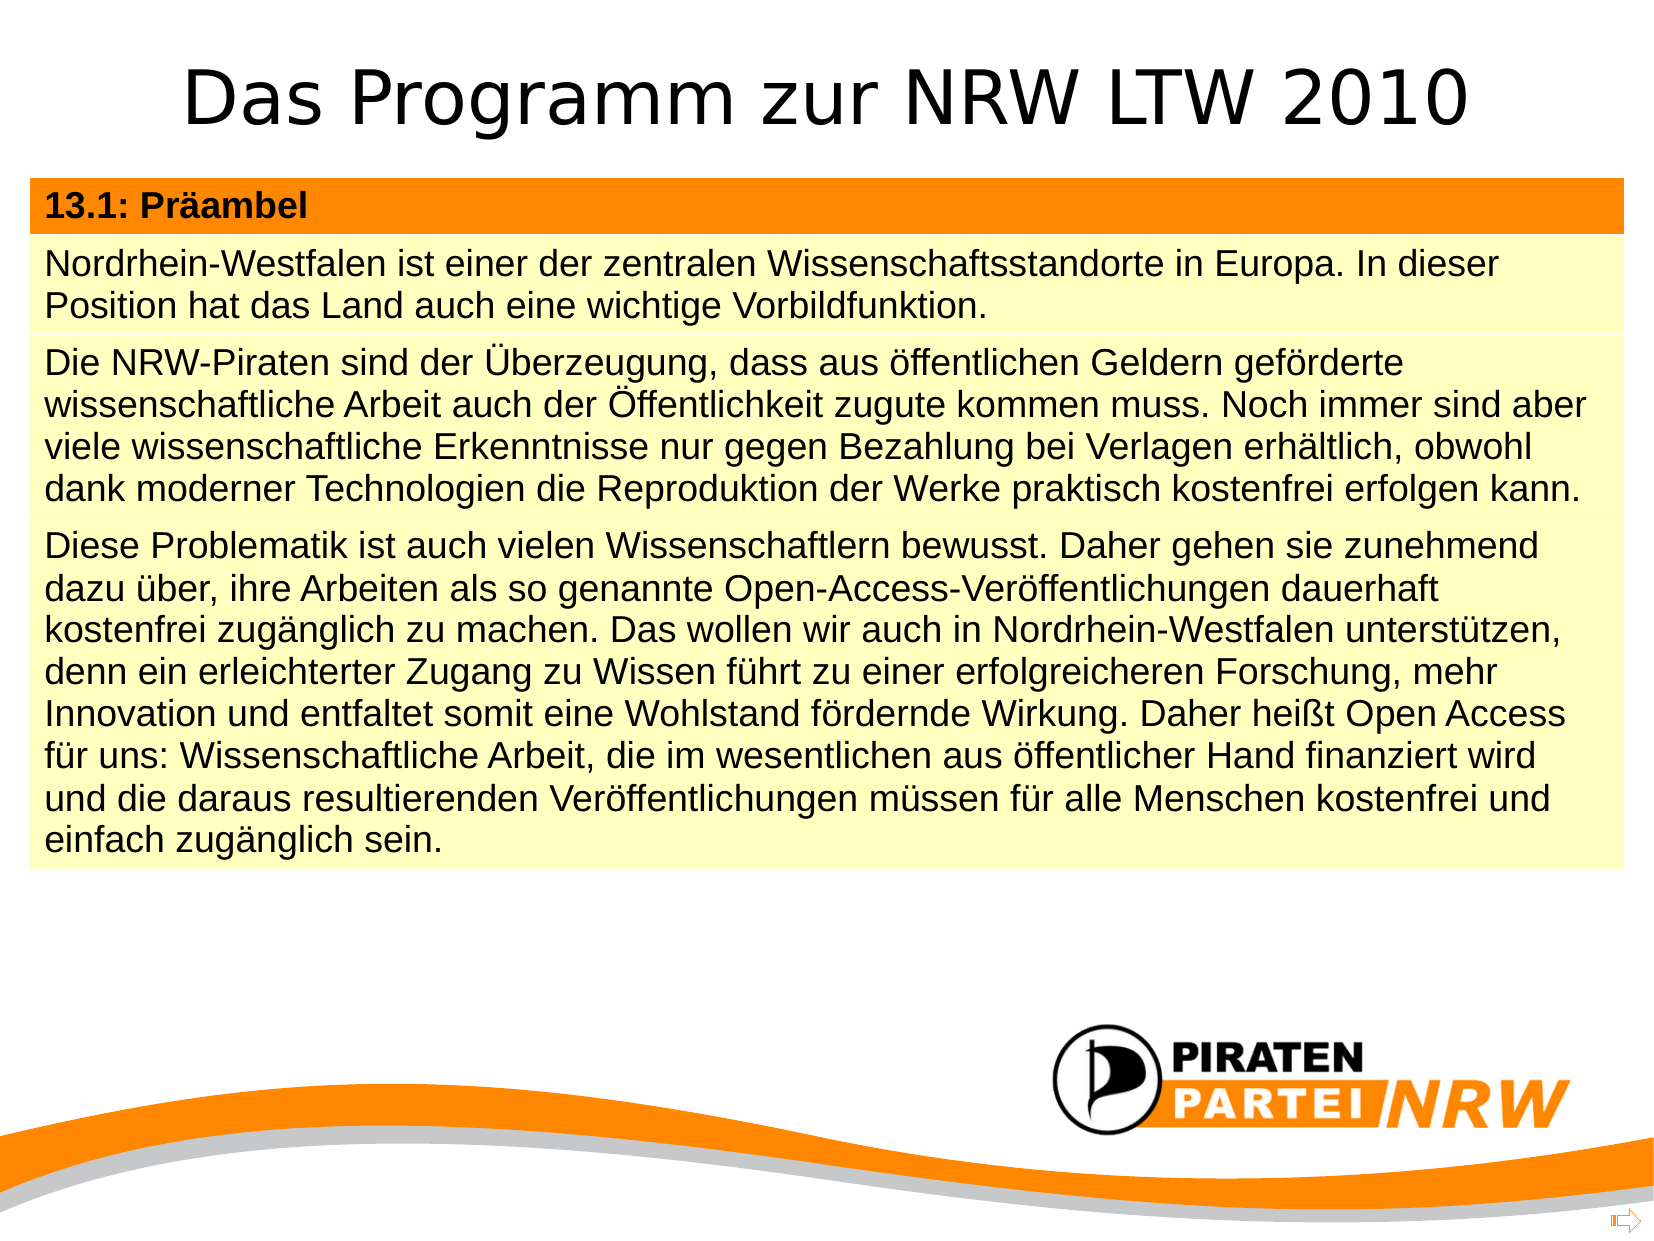

# Das Programm zur NRW LTW 2010
| 13.1: Präambel |
| --- |
| Nordrhein-Westfalen ist einer der zentralen Wissenschaftsstandorte in Europa. In dieser Position hat das Land auch eine wichtige Vorbildfunktion. |
| Die NRW-Piraten sind der Überzeugung, dass aus öffentlichen Geldern geförderte wissenschaftliche Arbeit auch der Öffentlichkeit zugute kommen muss. Noch immer sind aber viele wissenschaftliche Erkenntnisse nur gegen Bezahlung bei Verlagen erhältlich, obwohl dank moderner Technologien die Reproduktion der Werke praktisch kostenfrei erfolgen kann. |
| Diese Problematik ist auch vielen Wissenschaftlern bewusst. Daher gehen sie zunehmend dazu über, ihre Arbeiten als so genannte Open-Access-Veröffentlichungen dauerhaft kostenfrei zugänglich zu machen. Das wollen wir auch in Nordrhein-Westfalen unterstützen, denn ein erleichterter Zugang zu Wissen führt zu einer erfolgreicheren Forschung, mehr Innovation und entfaltet somit eine Wohlstand fördernde Wirkung. Daher heißt Open Access für uns: Wissenschaftliche Arbeit, die im wesentlichen aus öffentlicher Hand finanziert wird und die daraus resultierenden Veröffentlichungen müssen für alle Menschen kostenfrei und einfach zugänglich sein. |